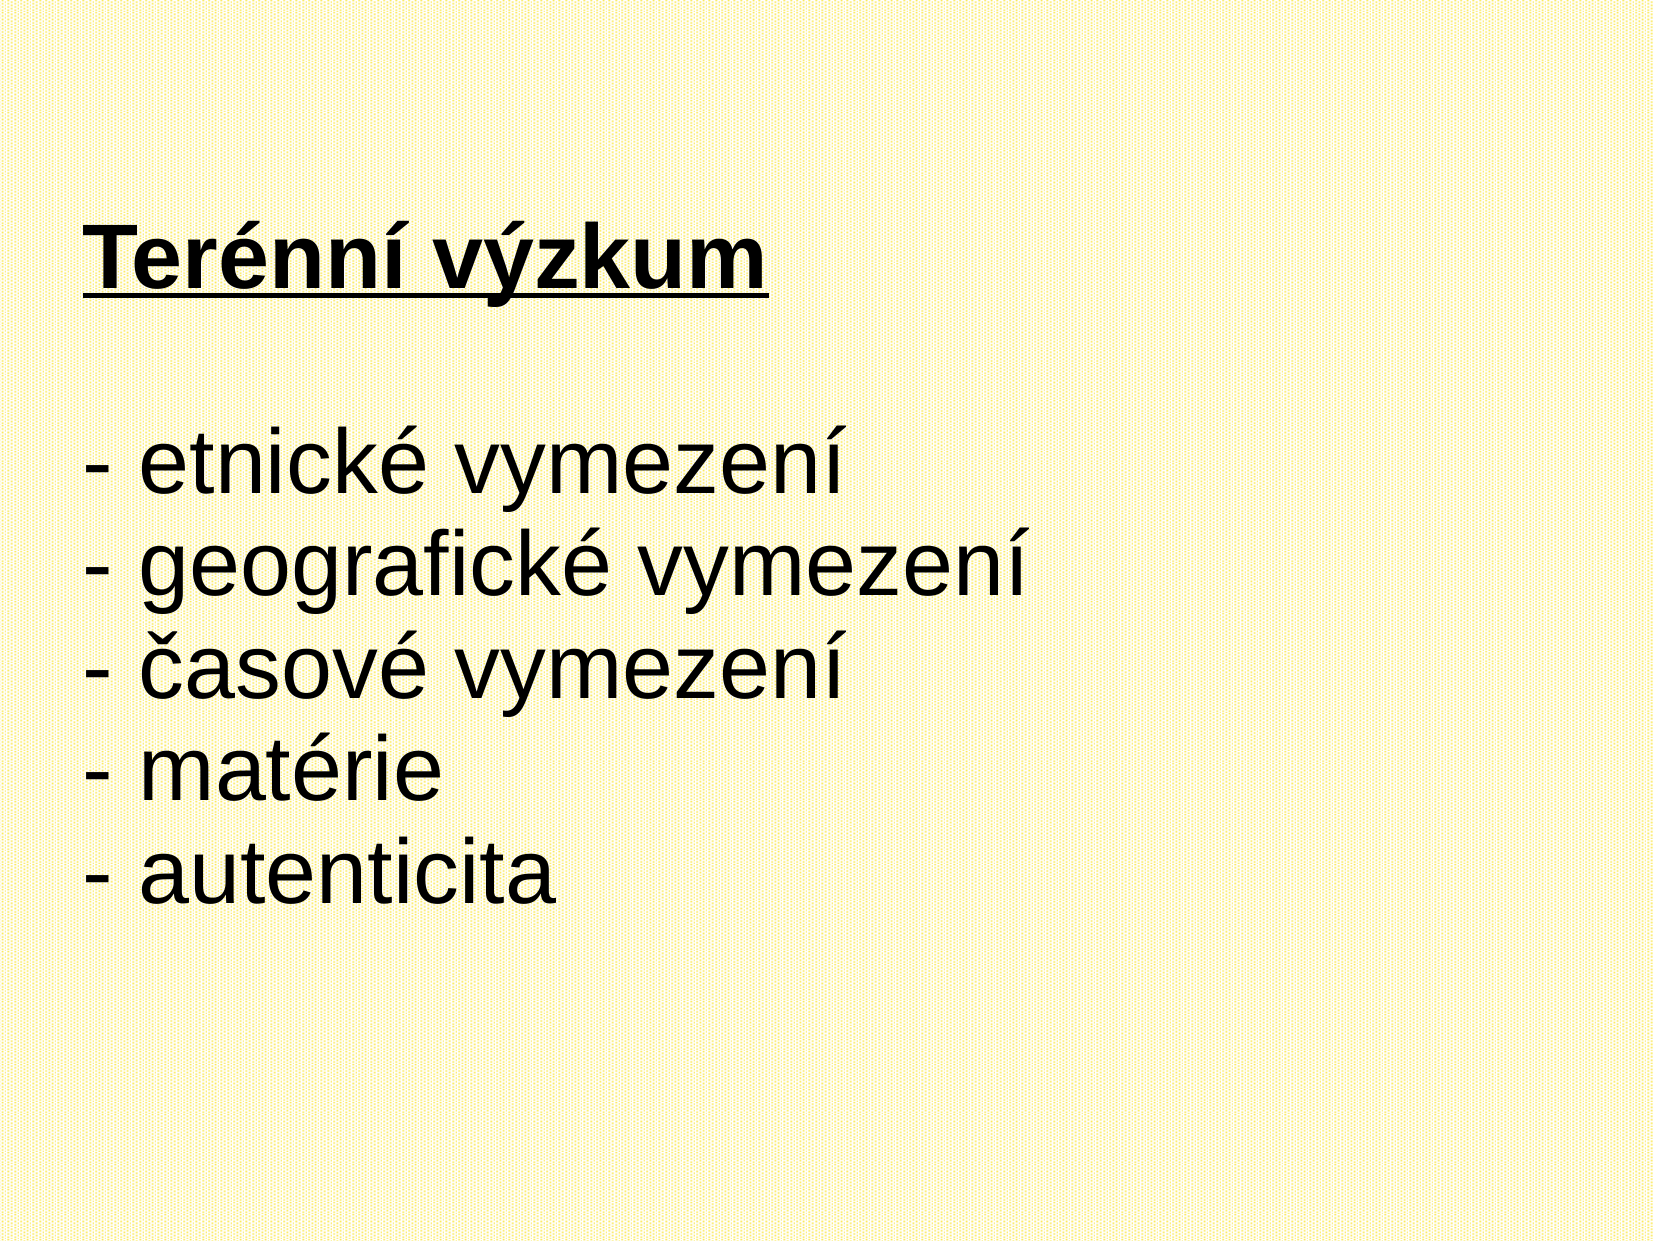

# Terénní výzkum - etnické vymezení - geografické vymezení - časové vymezení - matérie - autenticita